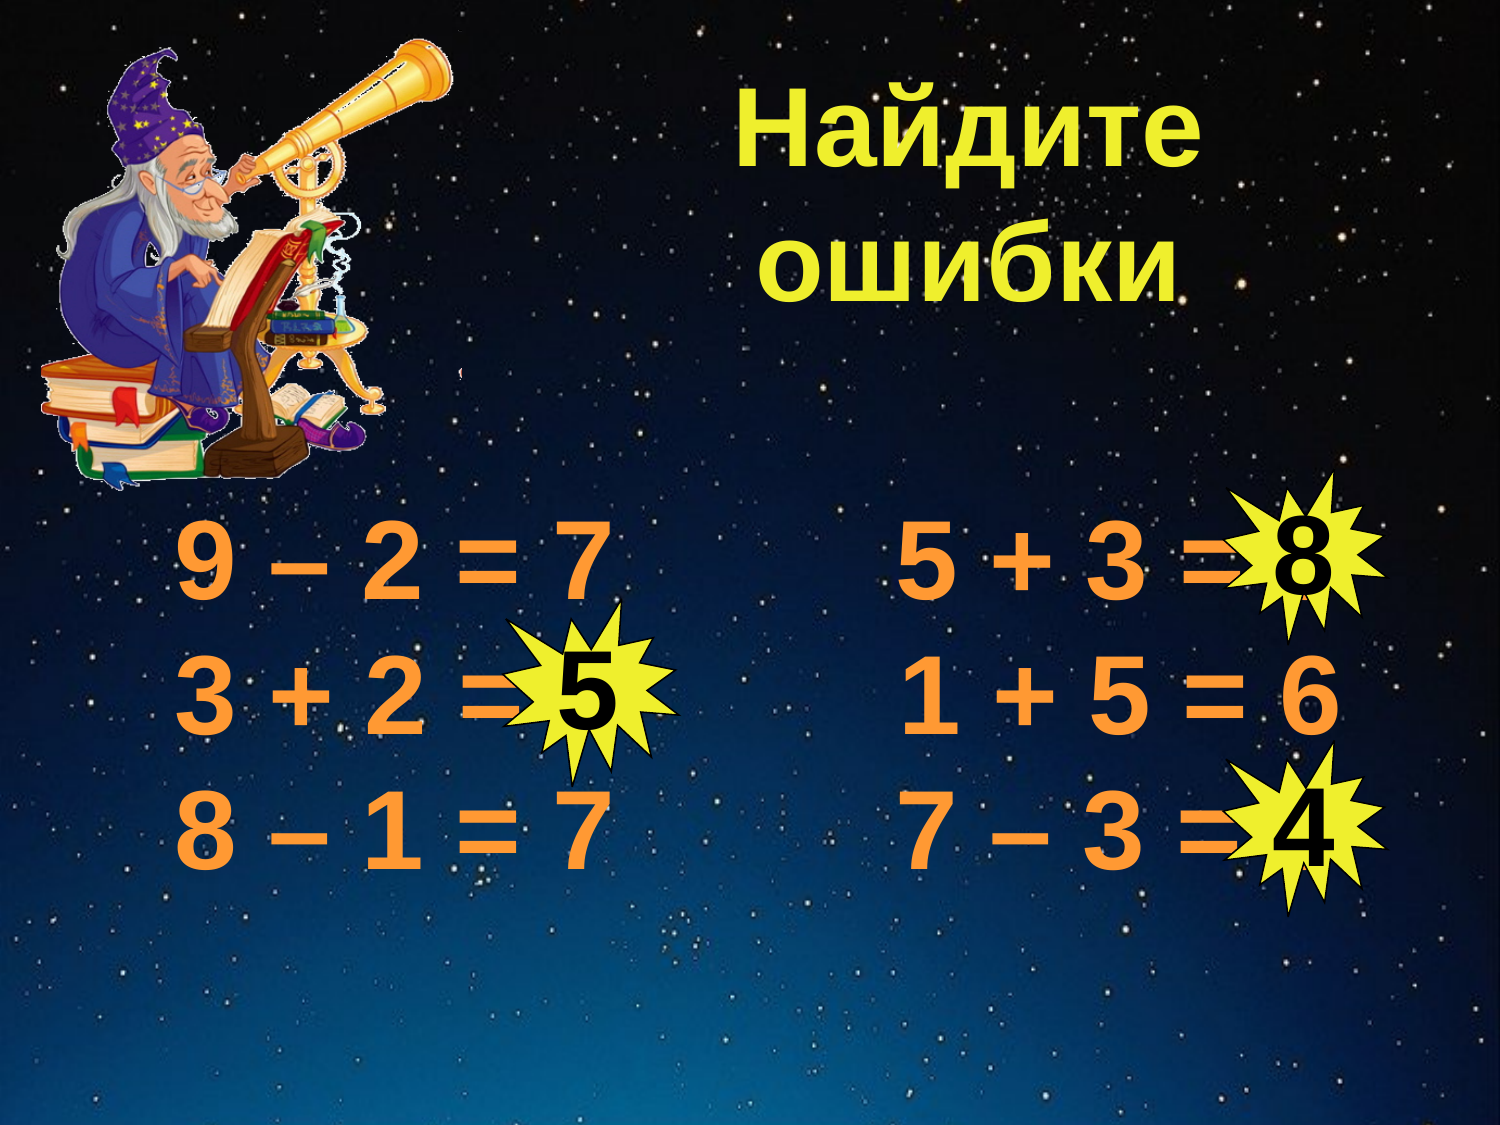

# Найдите ошибки
8
9 – 2 = 7 5 + 3 = 9
3 + 2 = 7 1 + 5 = 6
8 – 1 = 7 7 – 3 = 5
5
4